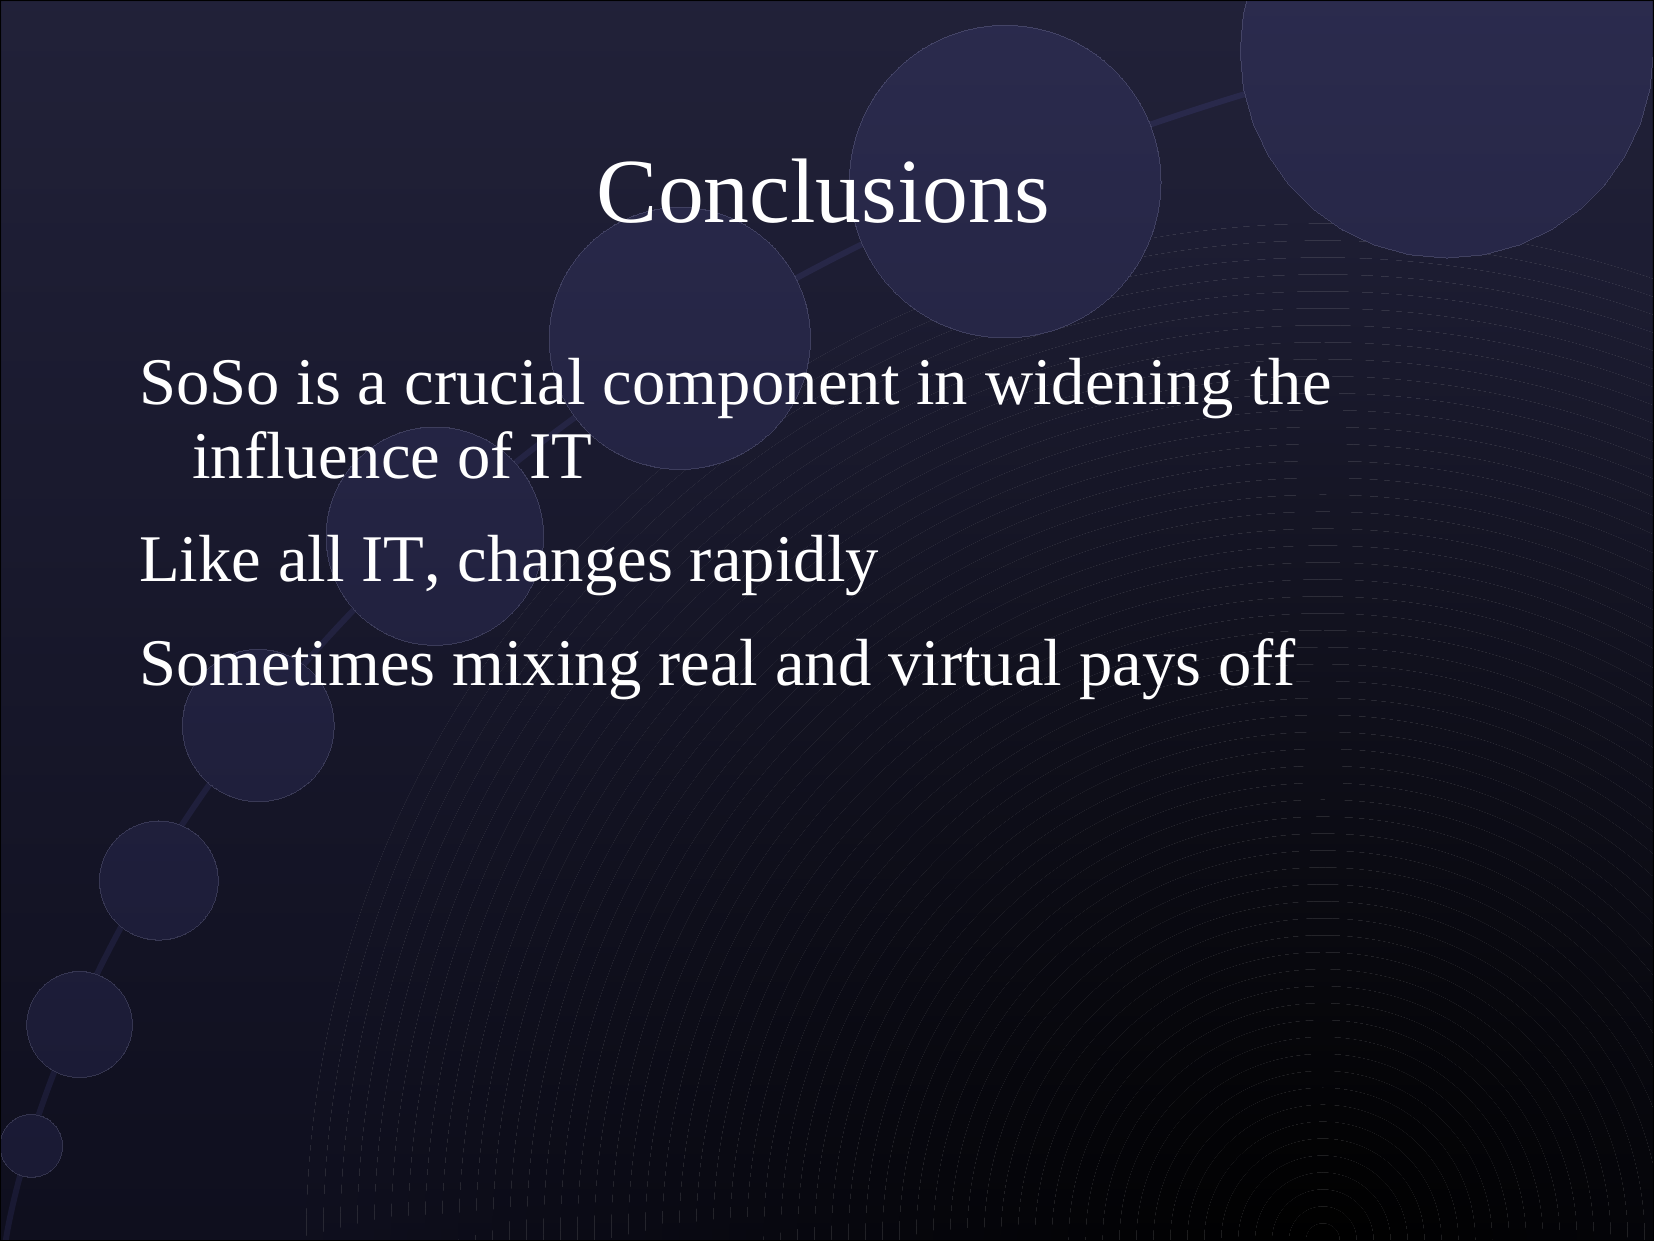

# Conclusions
SoSo is a crucial component in widening the influence of IT
Like all IT, changes rapidly
Sometimes mixing real and virtual pays off